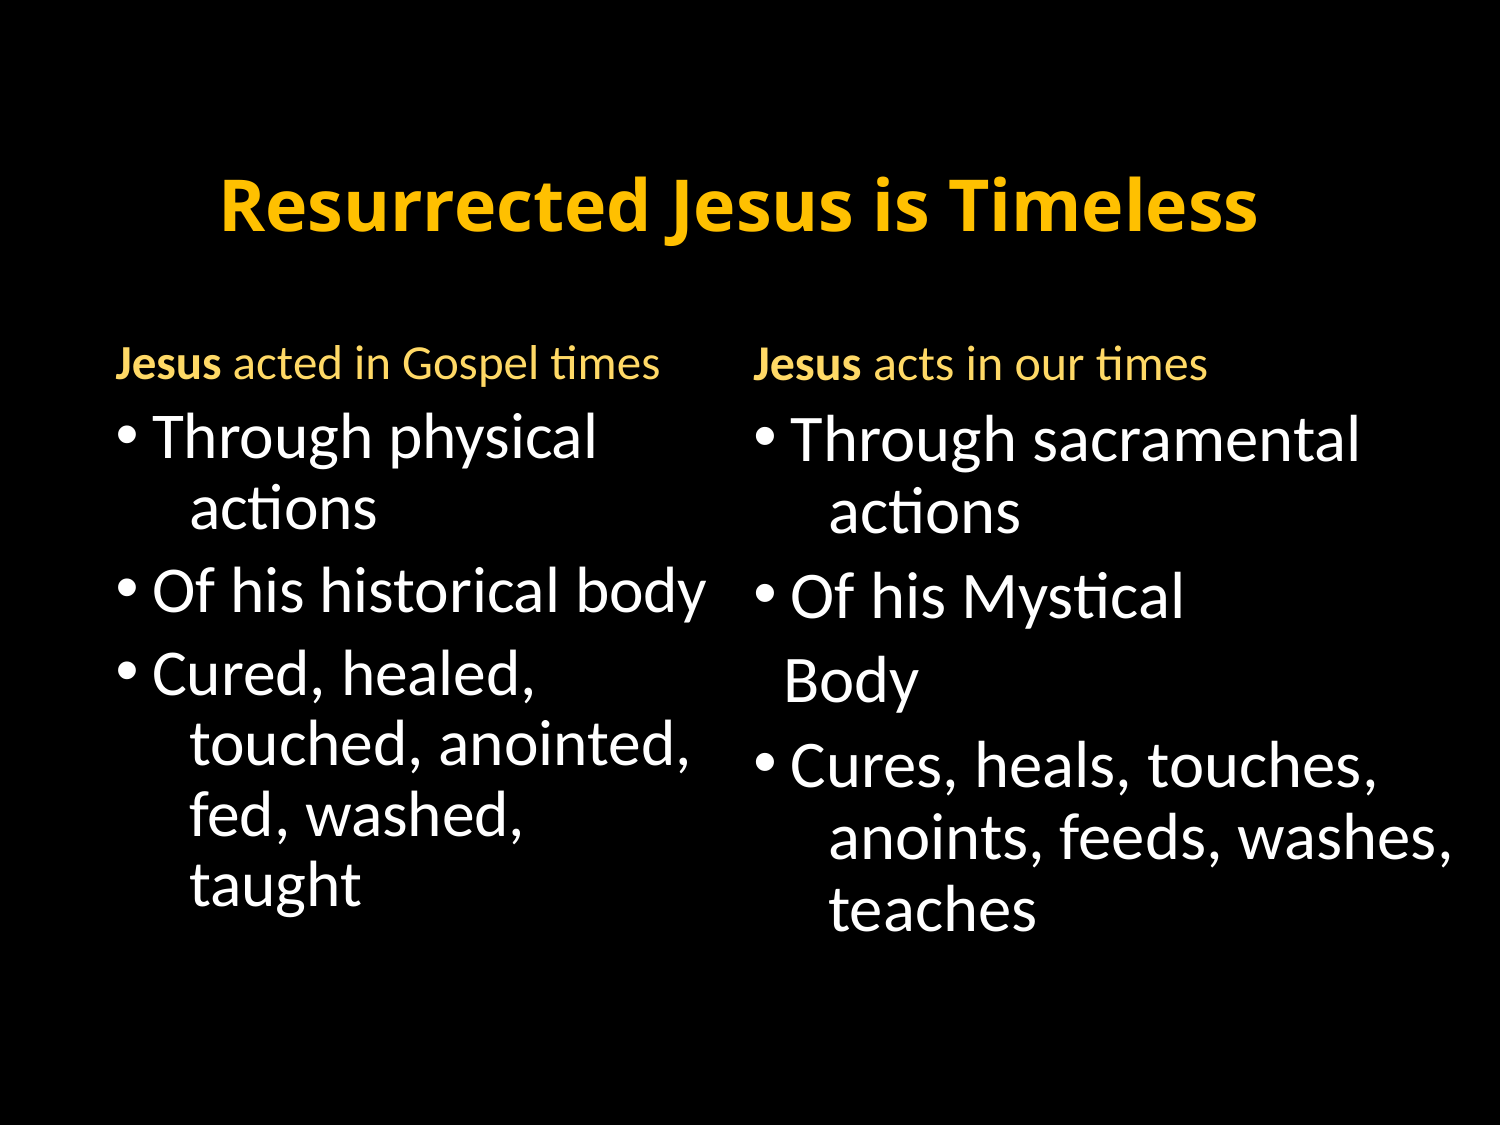

# Resurrected Jesus is Timeless
Jesus acted in Gospel times
Through physical actions
Of his historical body
Cured, healed, touched, anointed, fed, washed, taught
Jesus acts in our times
Through sacramental actions
Of his Mystical
 Body
Cures, heals, touches, anoints, feeds, washes, teaches